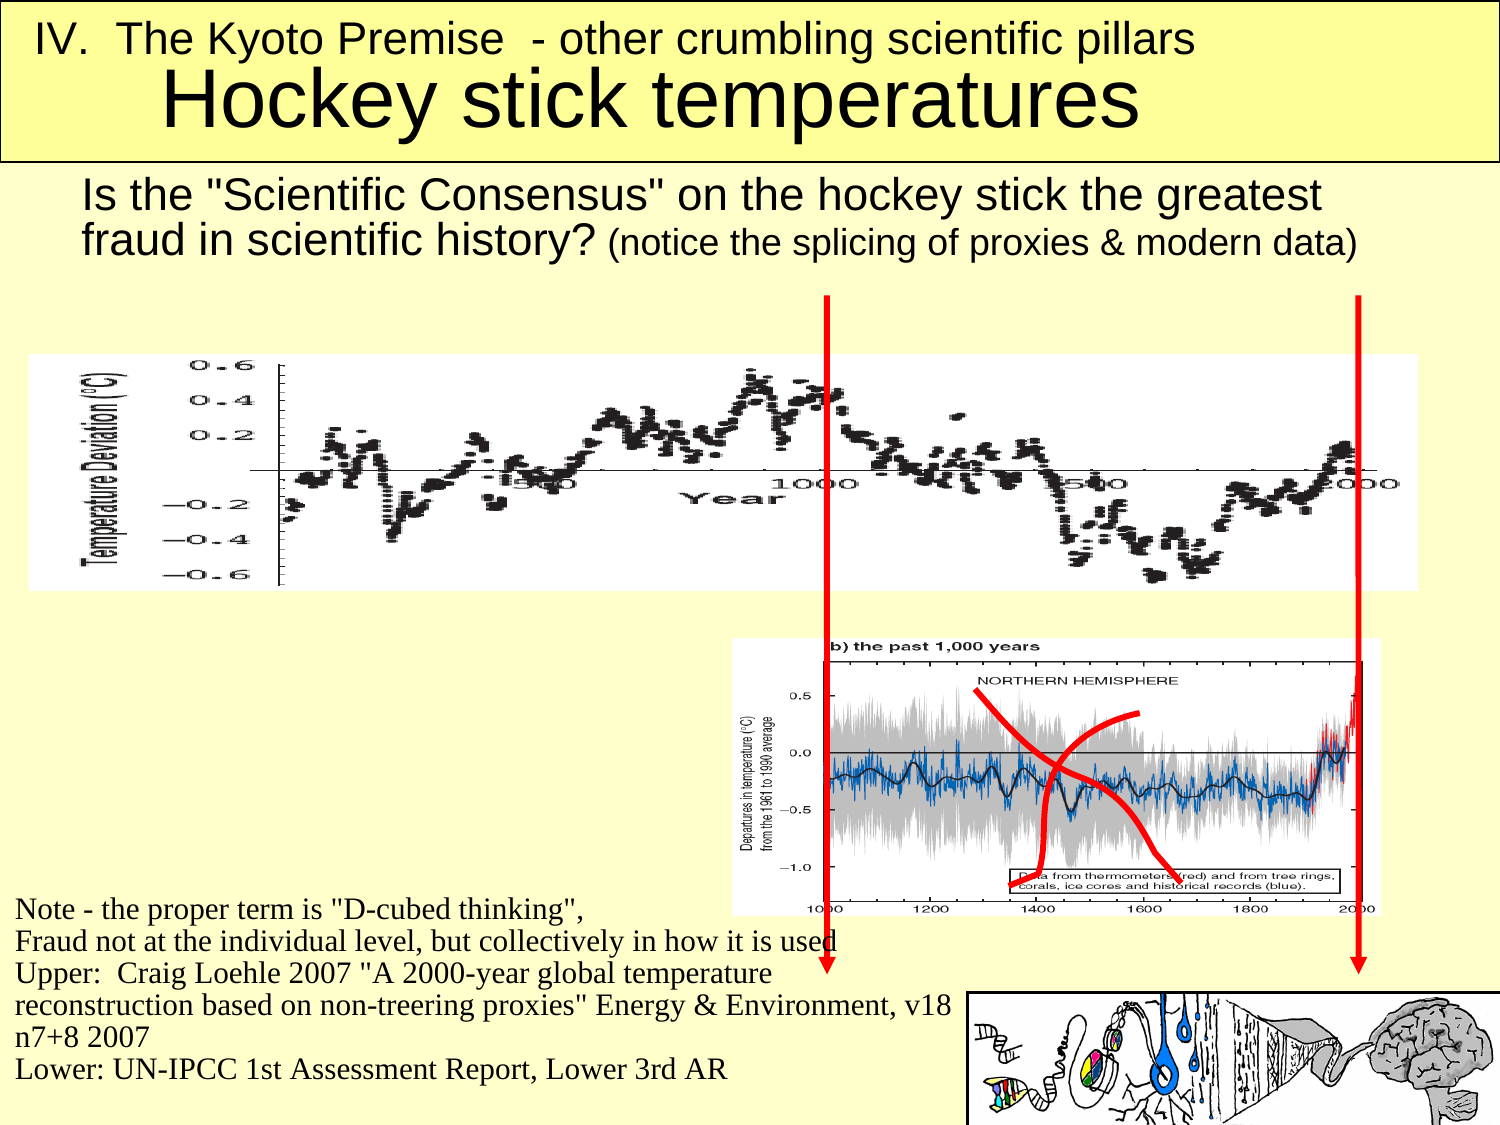

# IV. The Kyoto Premise - other crumbling scientific pillars Hockey stick temperatures
Is the "Scientific Consensus" on the hockey stick the greatest fraud in scientific history? (notice the splicing of proxies & modern data)
Note - the proper term is "D-cubed thinking",
Fraud not at the individual level, but collectively in how it is used
Upper: Craig Loehle 2007 "A 2000-year global temperature reconstruction based on non-treering proxies" Energy & Environment, v18 n7+8 2007
Lower: UN-IPCC 1st Assessment Report, Lower 3rd AR